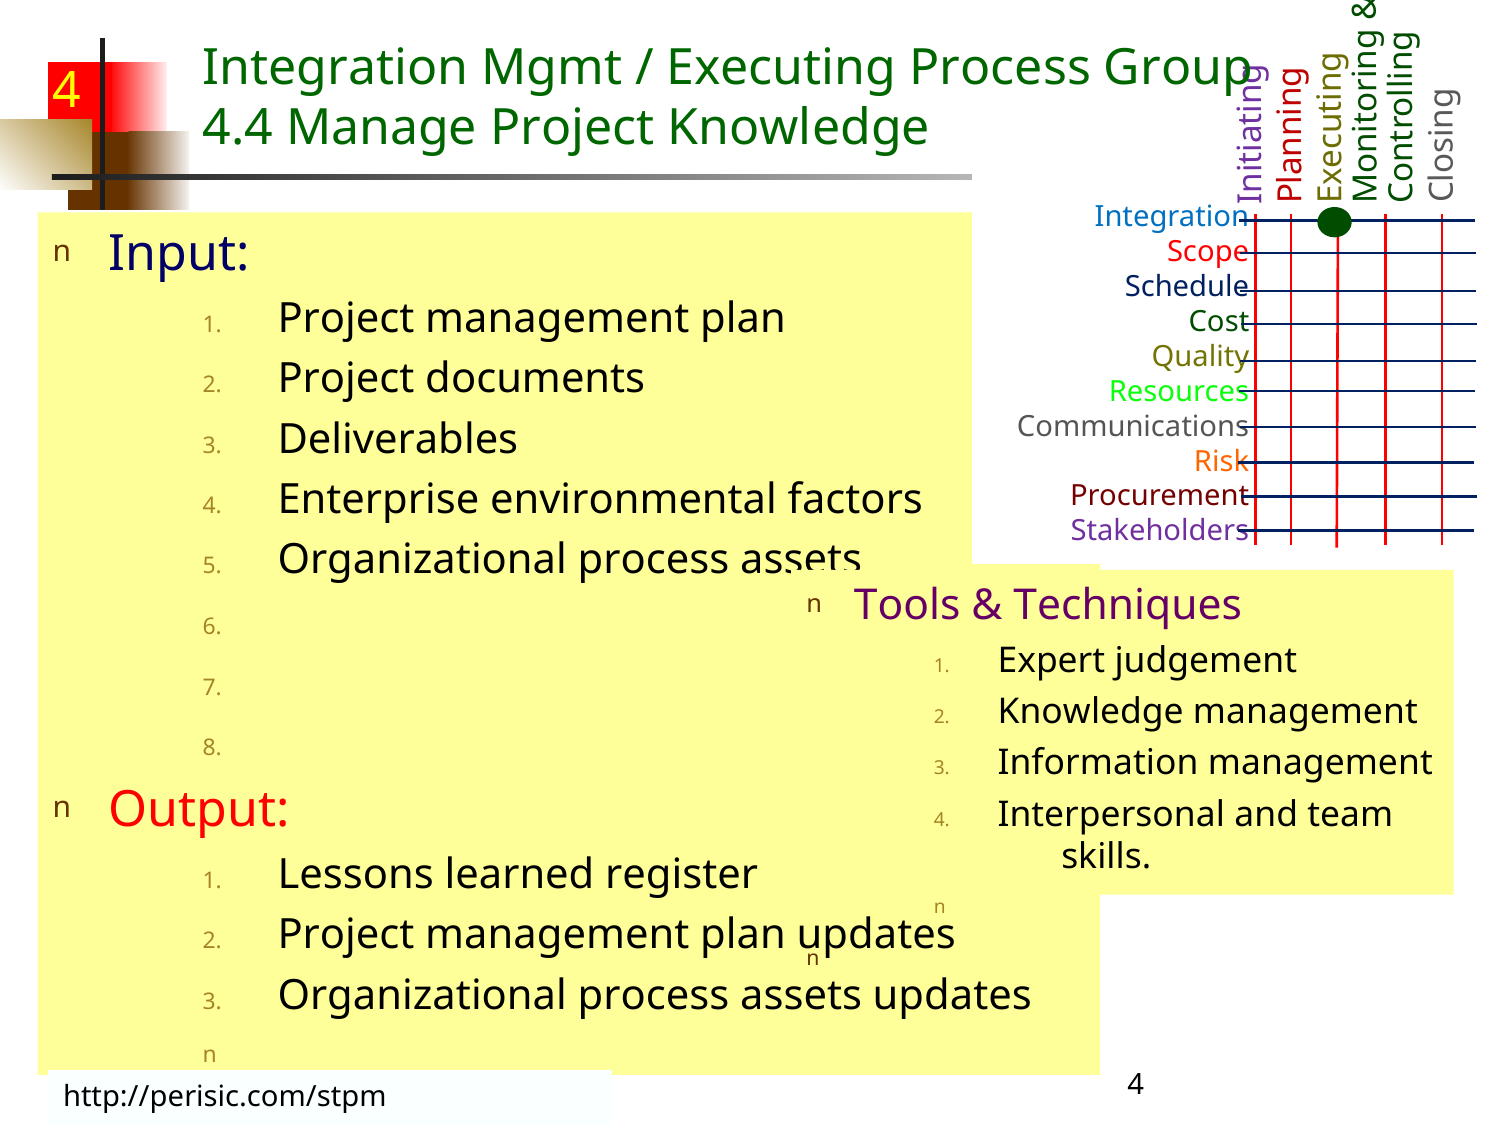

Initiating
Planning
Executing
Monitoring &
Controlling
Closing
Integration
Scope
Schedule
Cost
Quality
Resources
Communications
Risk
Procurement
Stakeholders
Integration Mgmt / Executing Process Group
4.4 Manage Project Knowledge
# Input:
Project management plan
Project documents
Deliverables
Enterprise environmental factors
Organizational process assets
Output:
Lessons learned register
Project management plan updates
Organizational process assets updates
Tools & Techniques
Expert judgement
Knowledge management
Information management
Interpersonal and team skills.
3
http://perisic.com/stpm